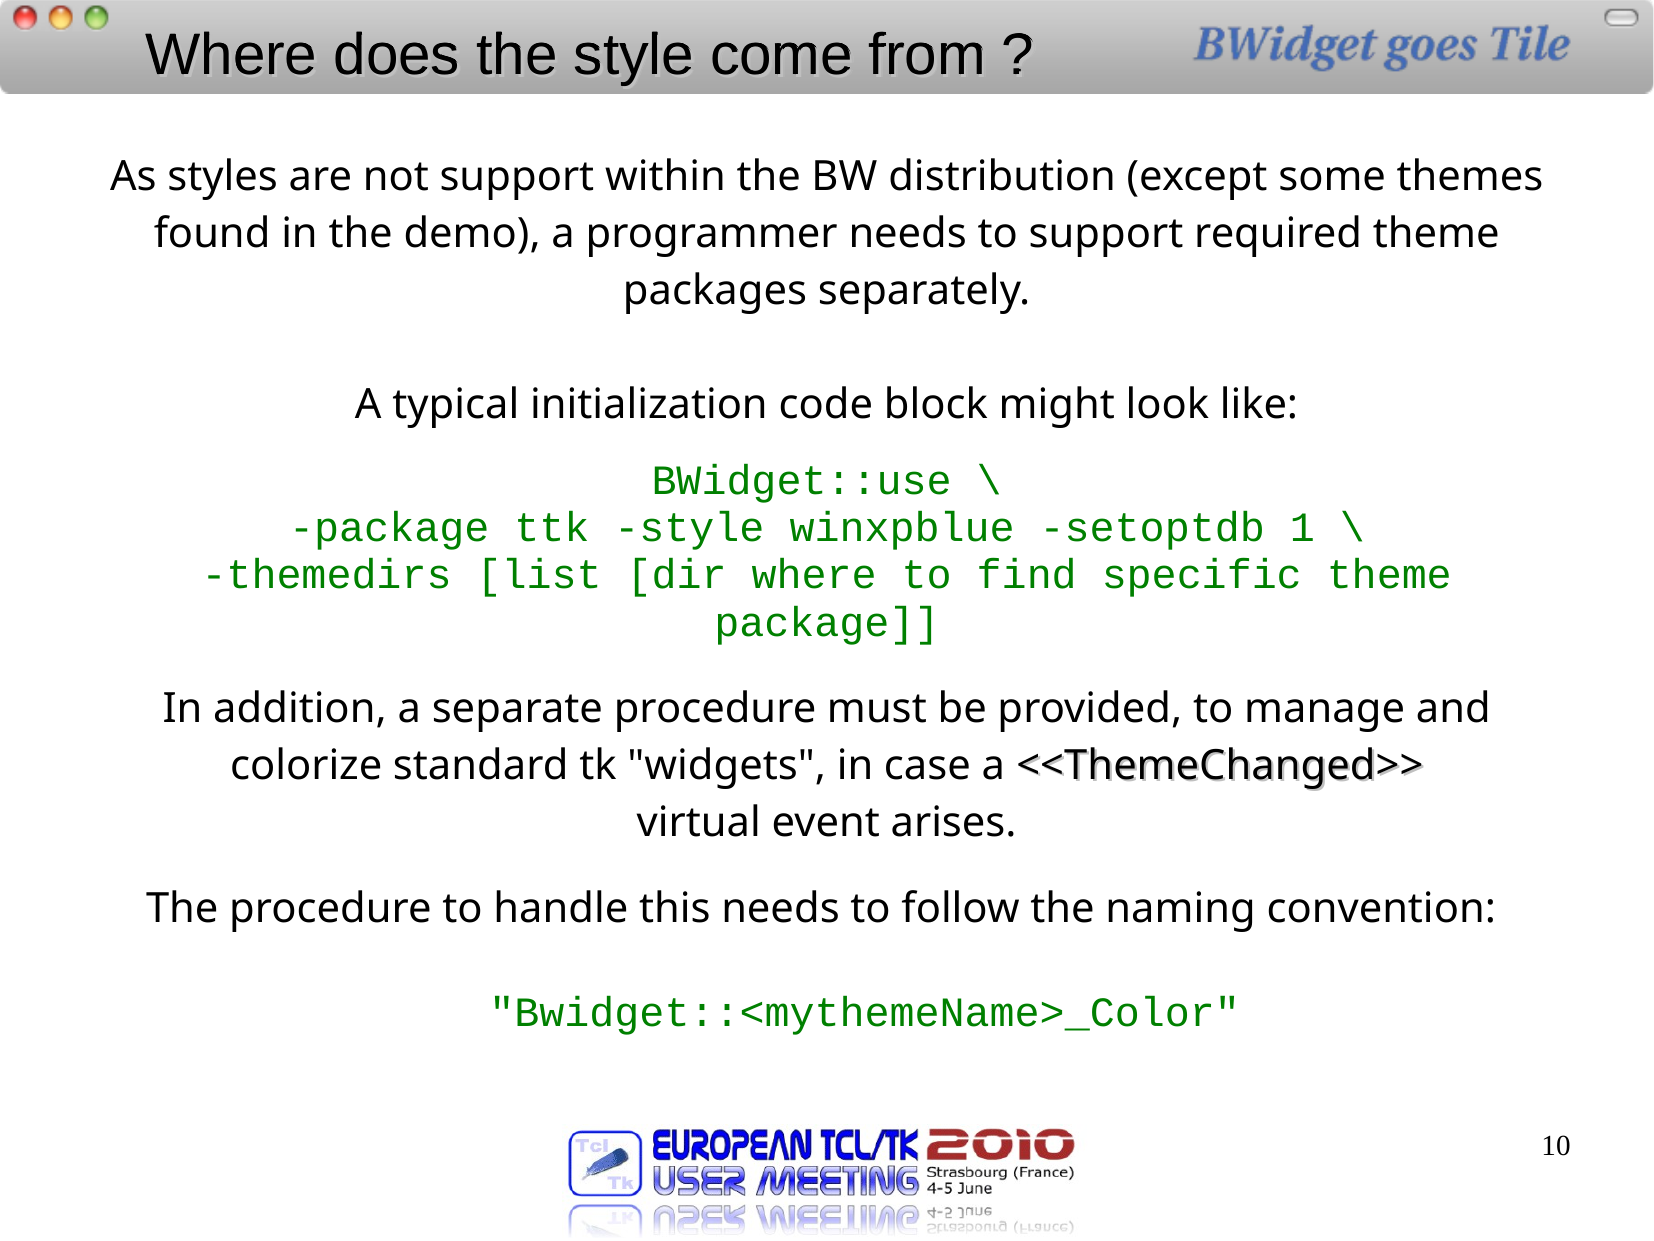

Where does the style come from ?
# As styles are not support within the BW distribution (except some themes found in the demo), a programmer needs to support required theme packages separately.
A typical initialization code block might look like:
BWidget::use \
-package ttk -style winxpblue -setoptdb 1 \
-themedirs [list [dir where to find specific theme package]]
In addition, a separate procedure must be provided, to manage and colorize standard tk "widgets", in case a <<ThemeChanged>>
virtual event arises.
The procedure to handle this needs to follow the naming convention:
	"Bwidget::<mythemeName>_Color"
Page:
10